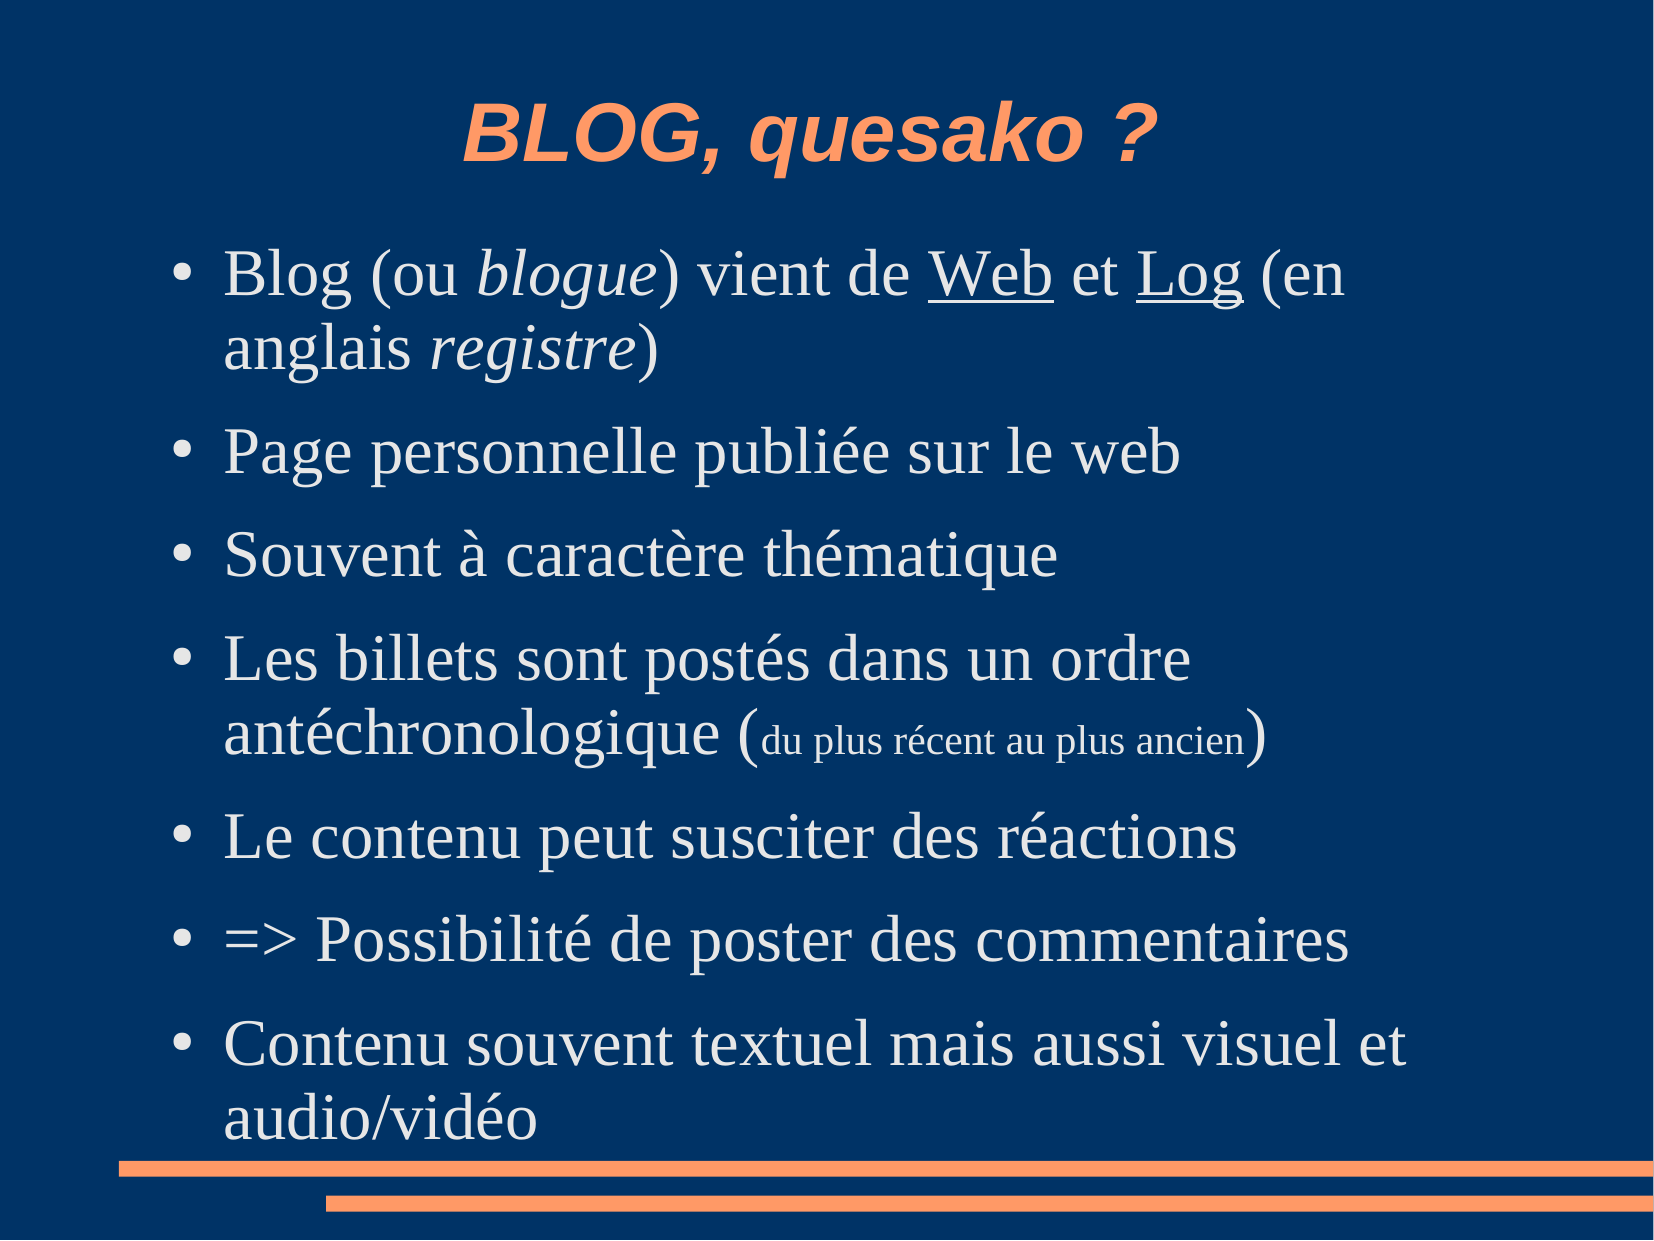

# BLOG, quesako ?
Blog (ou blogue) vient de Web et Log (en anglais registre)
Page personnelle publiée sur le web
Souvent à caractère thématique
Les billets sont postés dans un ordre antéchronologique (du plus récent au plus ancien)
Le contenu peut susciter des réactions
=> Possibilité de poster des commentaires
Contenu souvent textuel mais aussi visuel et audio/vidéo